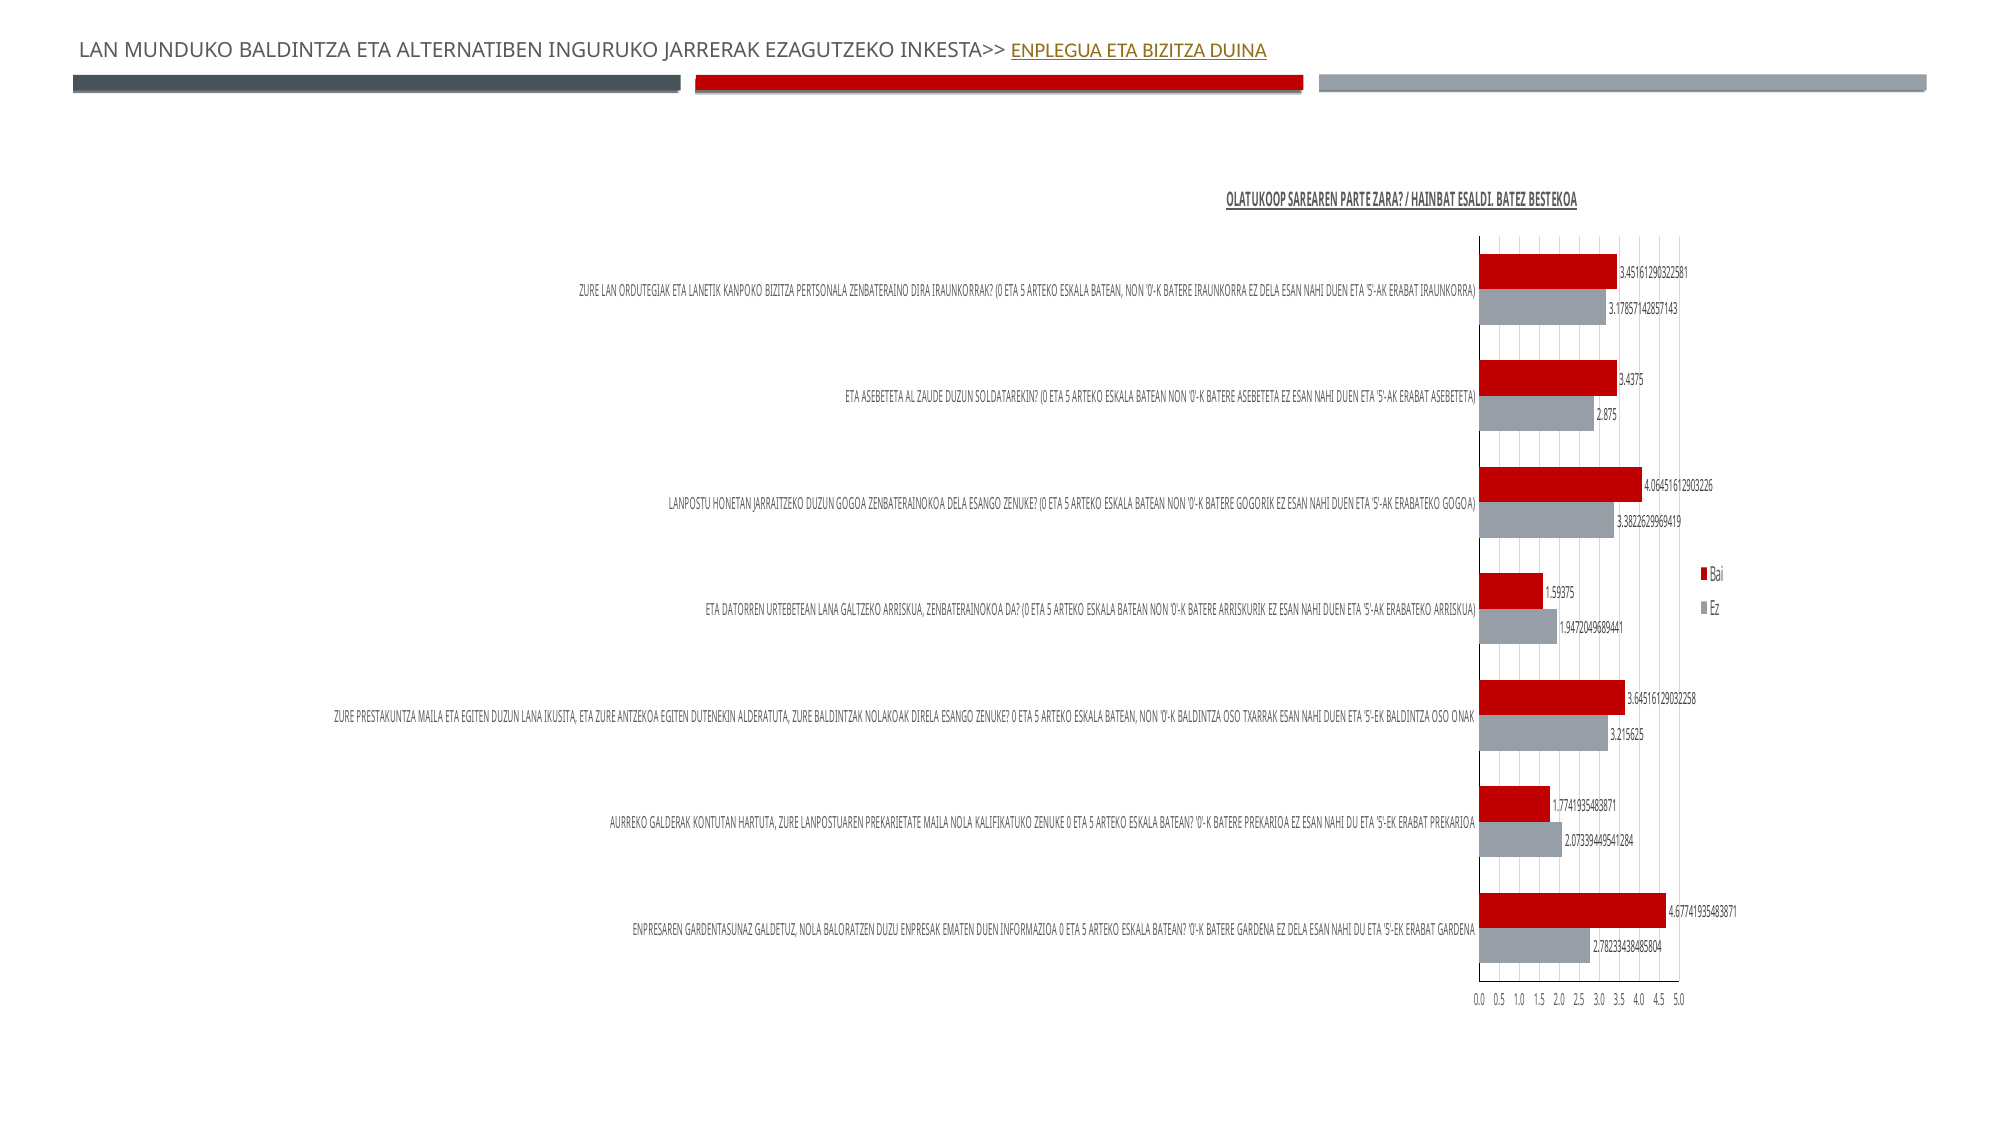

LAN MUNDUKO BALDINTZA ETA ALTERNATIBEN INGURUKO JARRERAK EZAGUTZEKO INKESTA>> ENPLEGUA ETA BIZITZA DUINA
### Chart: OLATUKOOP SAREAREN PARTE ZARA? / HAINBAT ESALDI. BATEZ BESTEKOA
| Category | Ez | Bai |
|---|---|---|
| ENPRESAREN GARDENTASUNAZ GALDETUZ, NOLA BALORATZEN DUZU ENPRESAK EMATEN DUEN INFORMAZIOA 0 ETA 5 ARTEKO ESKALA BATEAN? '0'-K BATERE GARDENA EZ DELA ESAN NAHI DU ETA '5'-EK ERABAT GARDENA | 2.78233438485804 | 4.67741935483871 |
| AURREKO GALDERAK KONTUTAN HARTUTA, ZURE LANPOSTUAREN PREKARIETATE MAILA NOLA KALIFIKATUKO ZENUKE 0 ETA 5 ARTEKO ESKALA BATEAN? '0'-K BATERE PREKARIOA EZ ESAN NAHI DU ETA '5'-EK ERABAT PREKARIOA | 2.07339449541284 | 1.7741935483871 |
| ZURE PRESTAKUNTZA MAILA ETA EGITEN DUZUN LANA IKUSITA, ETA ZURE ANTZEKOA EGITEN DUTENEKIN ALDERATUTA, ZURE BALDINTZAK NOLAKOAK DIRELA ESANGO ZENUKE? 0 ETA 5 ARTEKO ESKALA BATEAN, NON '0'-K BALDINTZA OSO TXARRAK ESAN NAHI DUEN ETA '5'-EK BALDINTZA OSO ONAK | 3.215625 | 3.64516129032258 |
| ETA DATORREN URTEBETEAN LANA GALTZEKO ARRISKUA, ZENBATERAINOKOA DA? (0 ETA 5 ARTEKO ESKALA BATEAN NON '0'-K BATERE ARRISKURIK EZ ESAN NAHI DUEN ETA '5'-AK ERABATEKO ARRISKUA) | 1.9472049689441 | 1.59375 |
| LANPOSTU HONETAN JARRAITZEKO DUZUN GOGOA ZENBATERAINOKOA DELA ESANGO ZENUKE? (0 ETA 5 ARTEKO ESKALA BATEAN NON '0'-K BATERE GOGORIK EZ ESAN NAHI DUEN ETA '5'-AK ERABATEKO GOGOA) | 3.3822629969419 | 4.06451612903226 |
| ETA ASEBETETA AL ZAUDE DUZUN SOLDATAREKIN? (0 ETA 5 ARTEKO ESKALA BATEAN NON '0'-K BATERE ASEBETETA EZ ESAN NAHI DUEN ETA '5'-AK ERABAT ASEBETETA) | 2.875 | 3.4375 |
| ZURE LAN ORDUTEGIAK ETA LANETIK KANPOKO BIZITZA PERTSONALA ZENBATERAINO DIRA IRAUNKORRAK? (0 ETA 5 ARTEKO ESKALA BATEAN, NON '0'-K BATERE IRAUNKORRA EZ DELA ESAN NAHI DUEN ETA '5'-AK ERABAT IRAUNKORRA) | 3.17857142857143 | 3.45161290322581 |